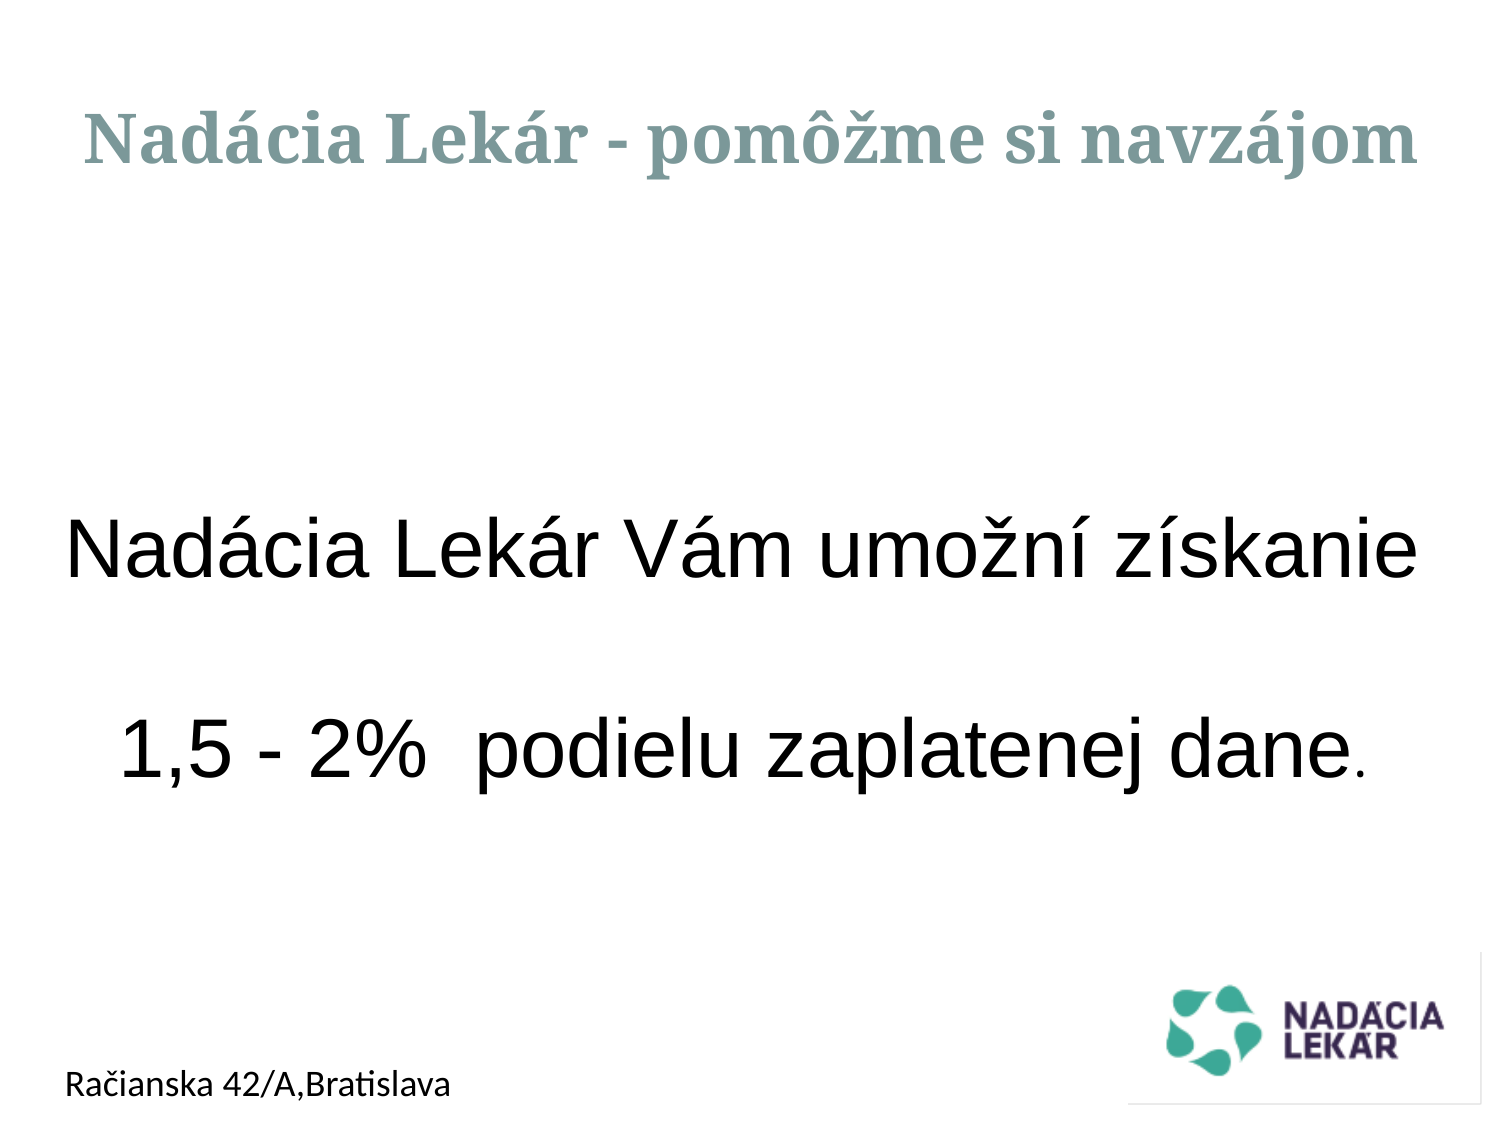

# Nadácia Lekár - pomôžme si navzájom
Nadácia Lekár Vám umožní získanie 1,5 - 2% podielu zaplatenej dane.
Račianska 42/A,Bratislava